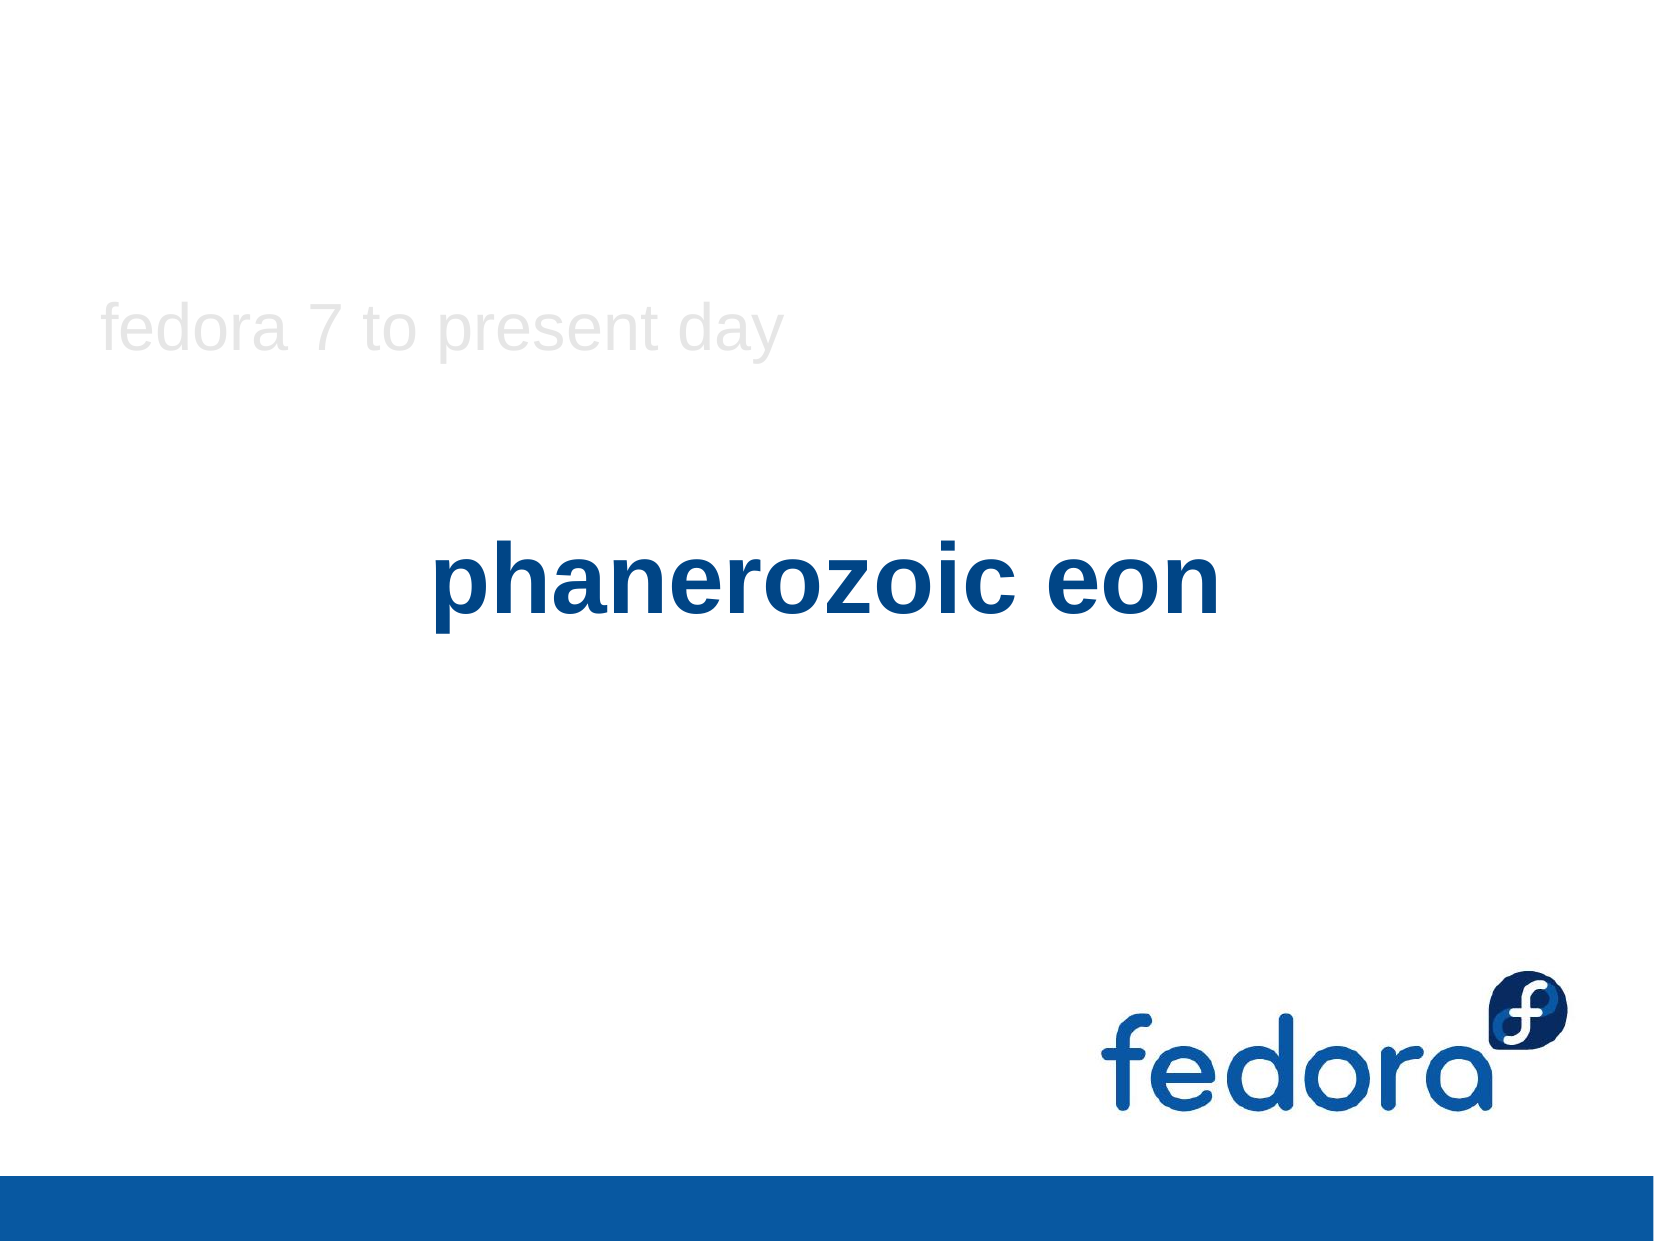

# phanerozoic eon
fedora 7 to present day